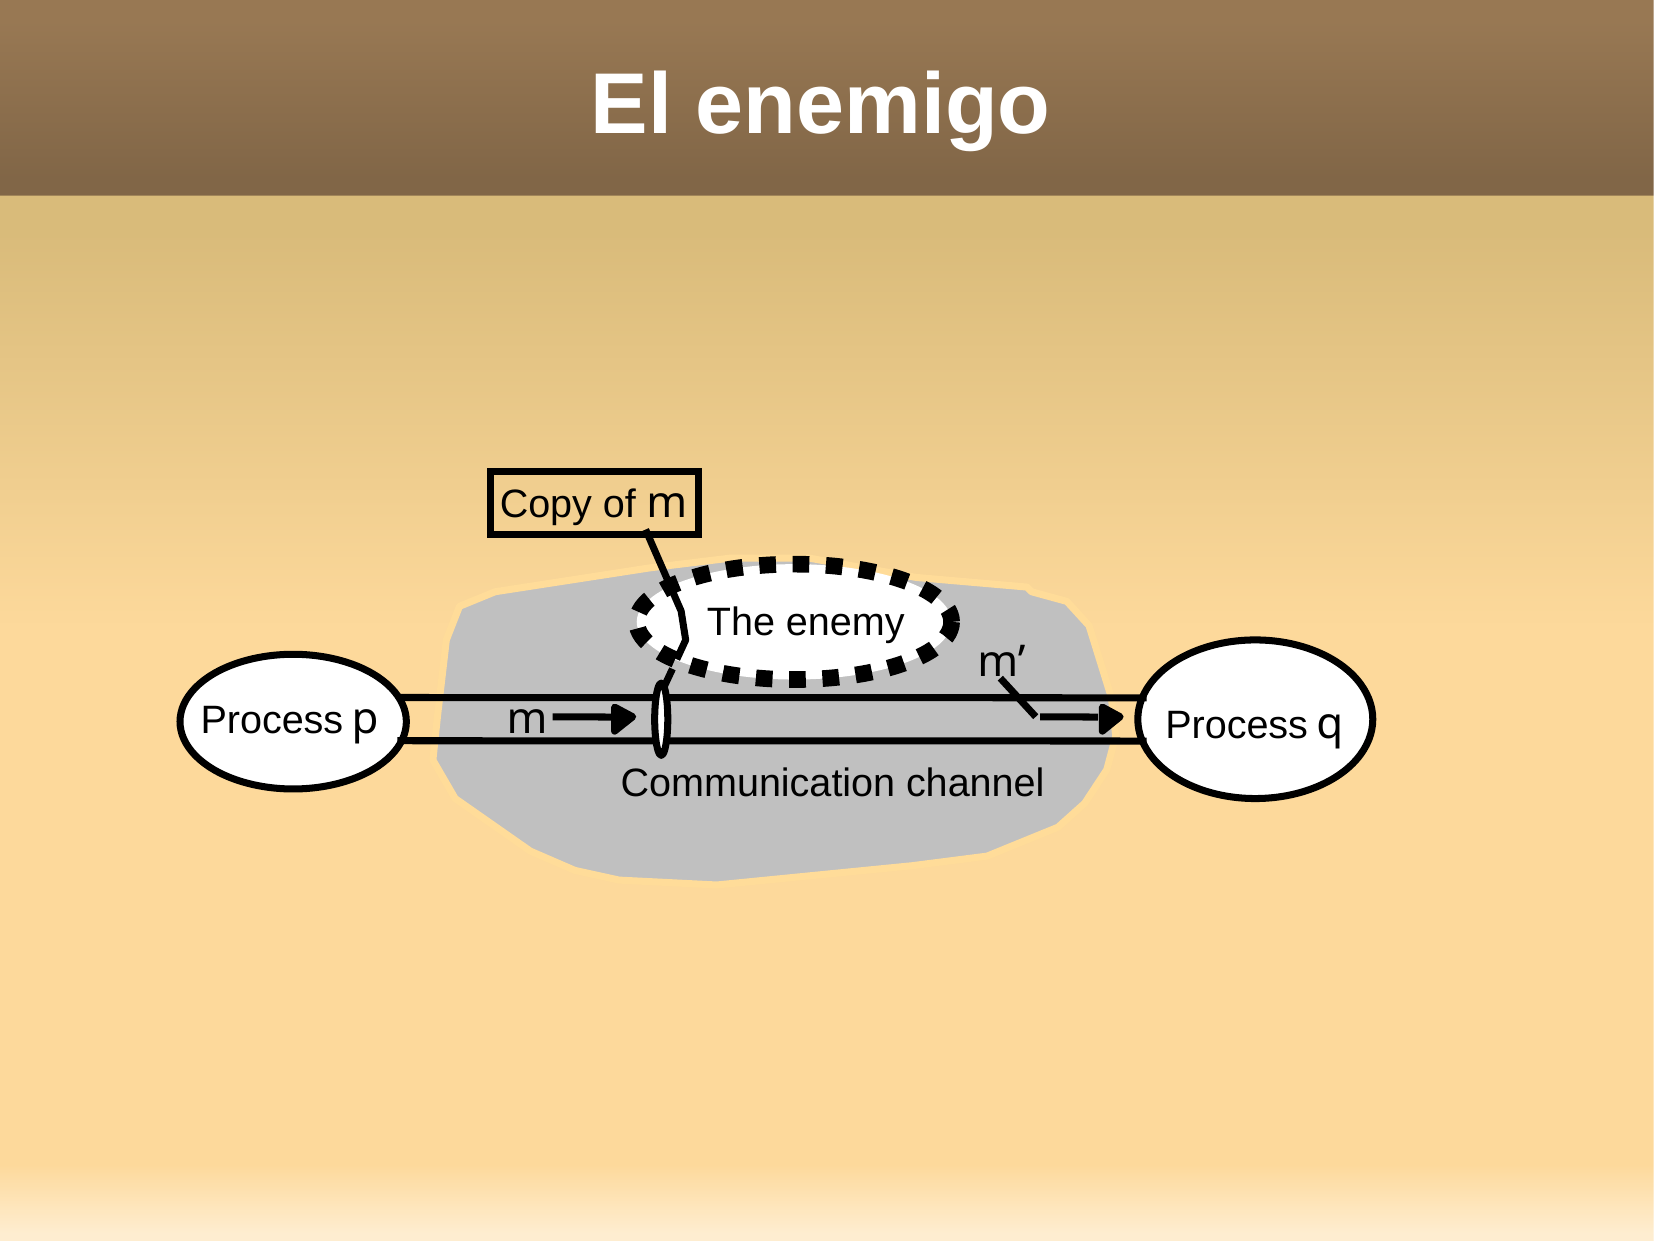

# El enemigo
m
Copy of
The enemy
m’
p
m
Process
q
Process
Communication channel